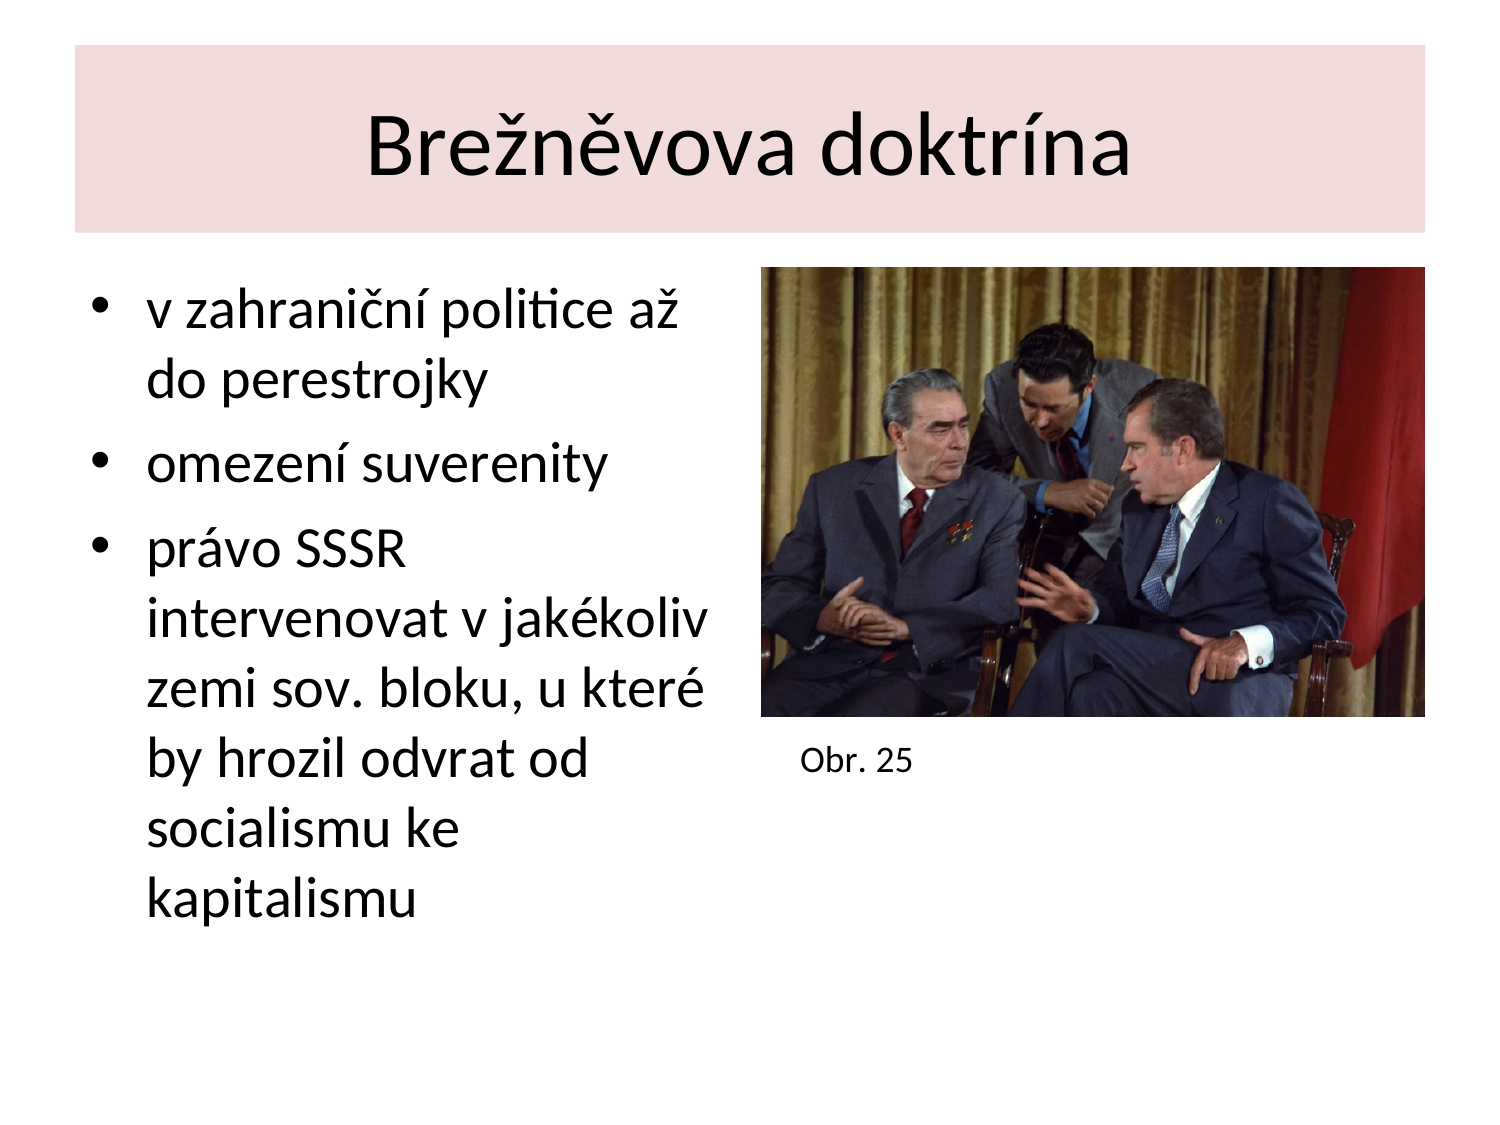

# Brežněvova doktrína
v zahraniční politice až do perestrojky
omezení suverenity
právo SSSR intervenovat v jakékoliv zemi sov. bloku, u které by hrozil odvrat od socialismu ke kapitalismu
Obr. 25